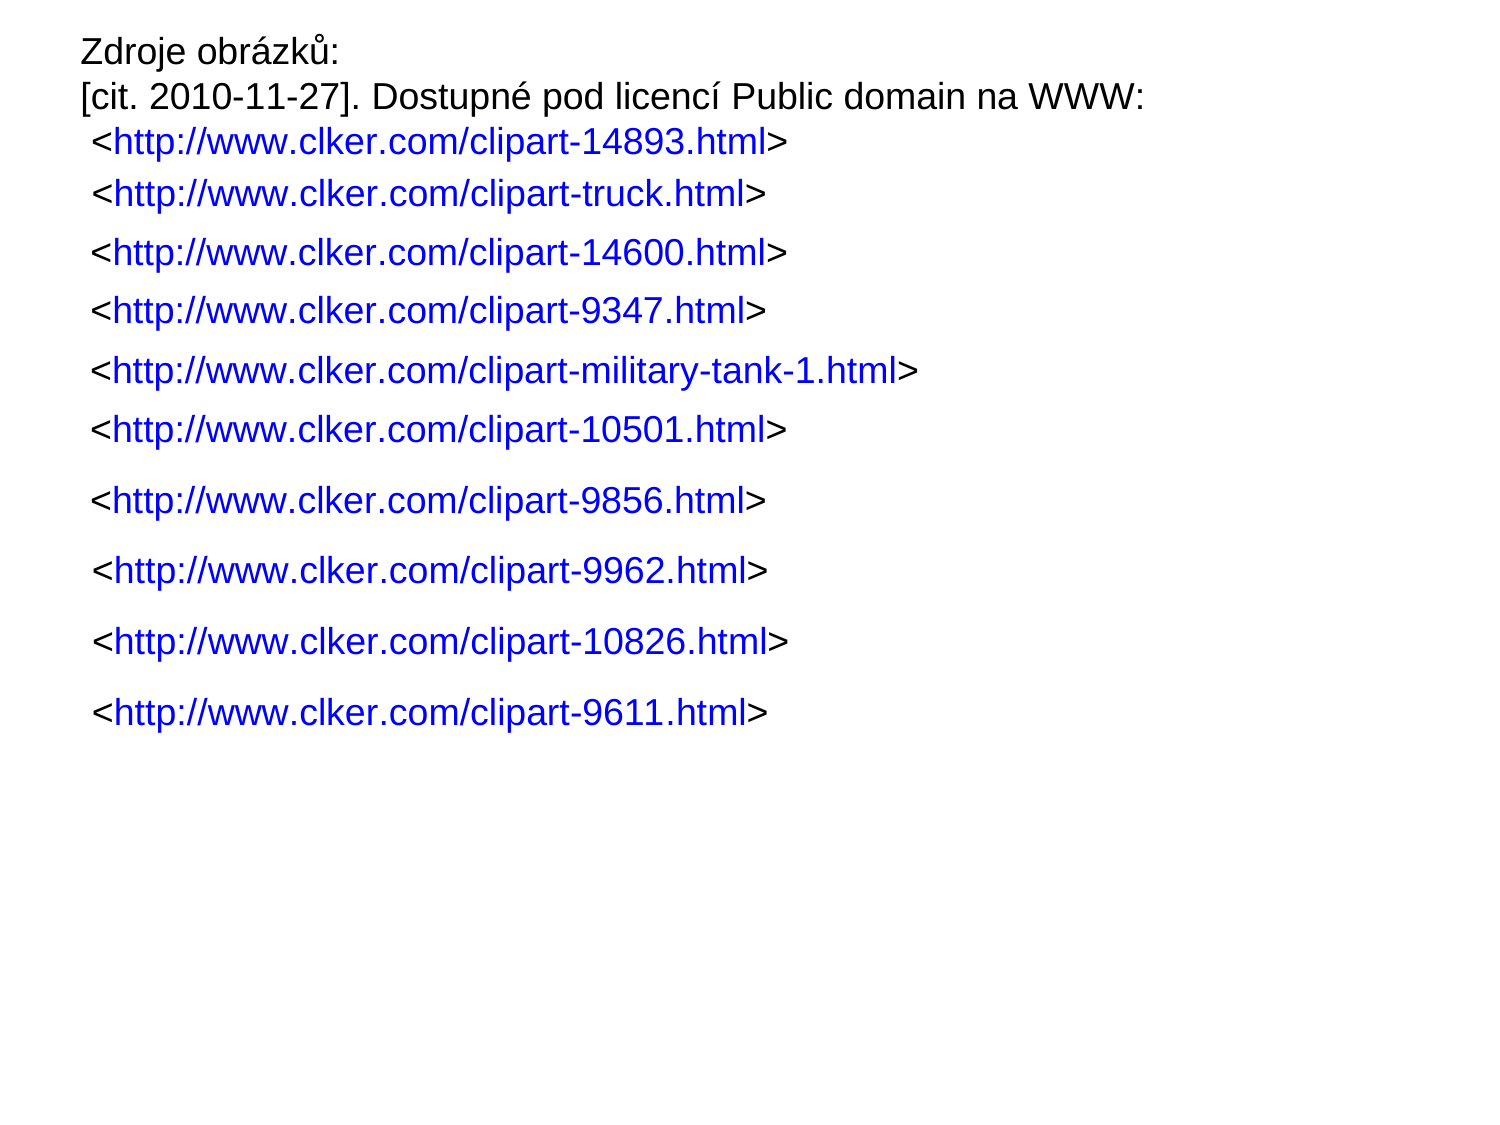

Zdroje obrázků:
[cit. 2010-11-27]. Dostupné pod licencí Public domain na WWW:
 <http://www.clker.com/clipart-14893.html>
<http://www.clker.com/clipart-truck.html>
 <http://www.clker.com/clipart-14600.html>
 <http://www.clker.com/clipart-9347.html>
 <http://www.clker.com/clipart-military-tank-1.html>
 <http://www.clker.com/clipart-10501.html>
 <http://www.clker.com/clipart-9856.html>
<http://www.clker.com/clipart-9962.html>
<http://www.clker.com/clipart-10826.html>
<http://www.clker.com/clipart-9611.html>